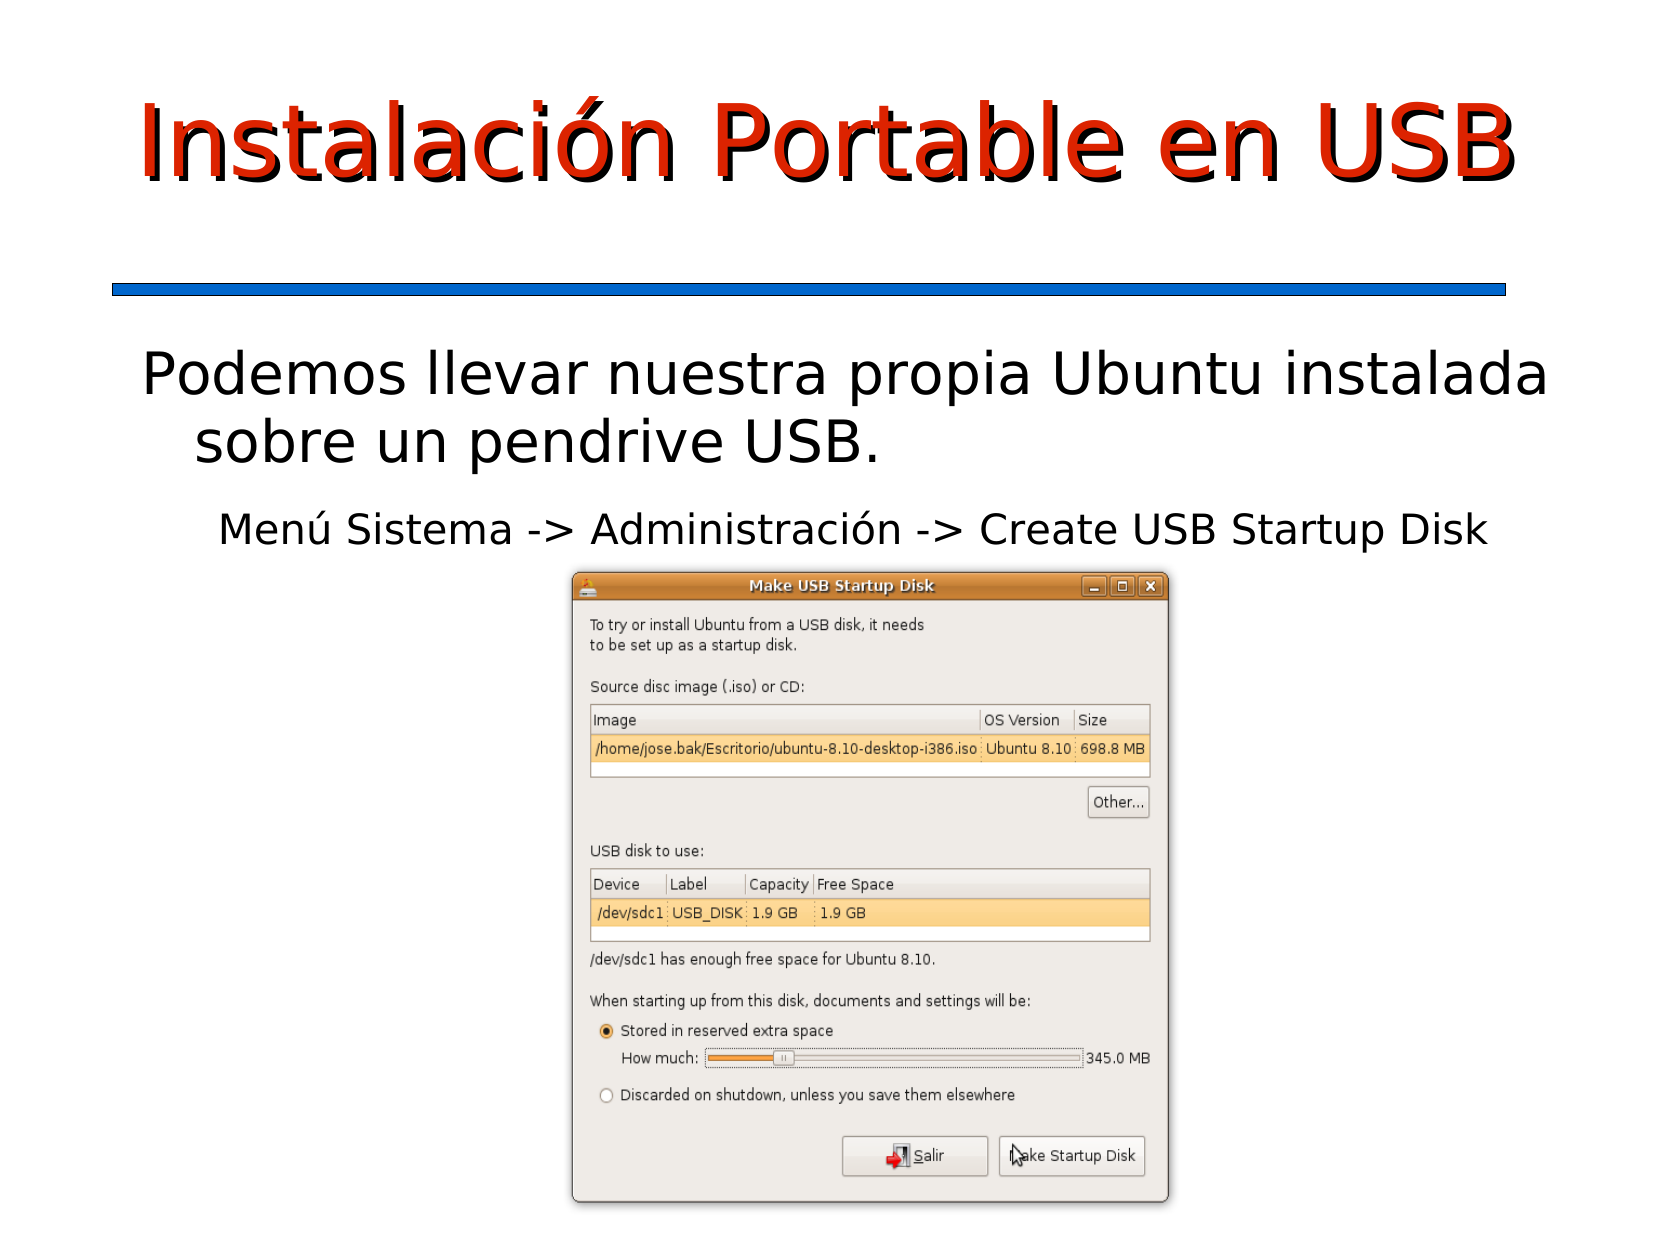

# Instalación Portable en USB
Podemos llevar nuestra propia Ubuntu instalada sobre un pendrive USB.
Menú Sistema -> Administración -> Create USB Startup Disk